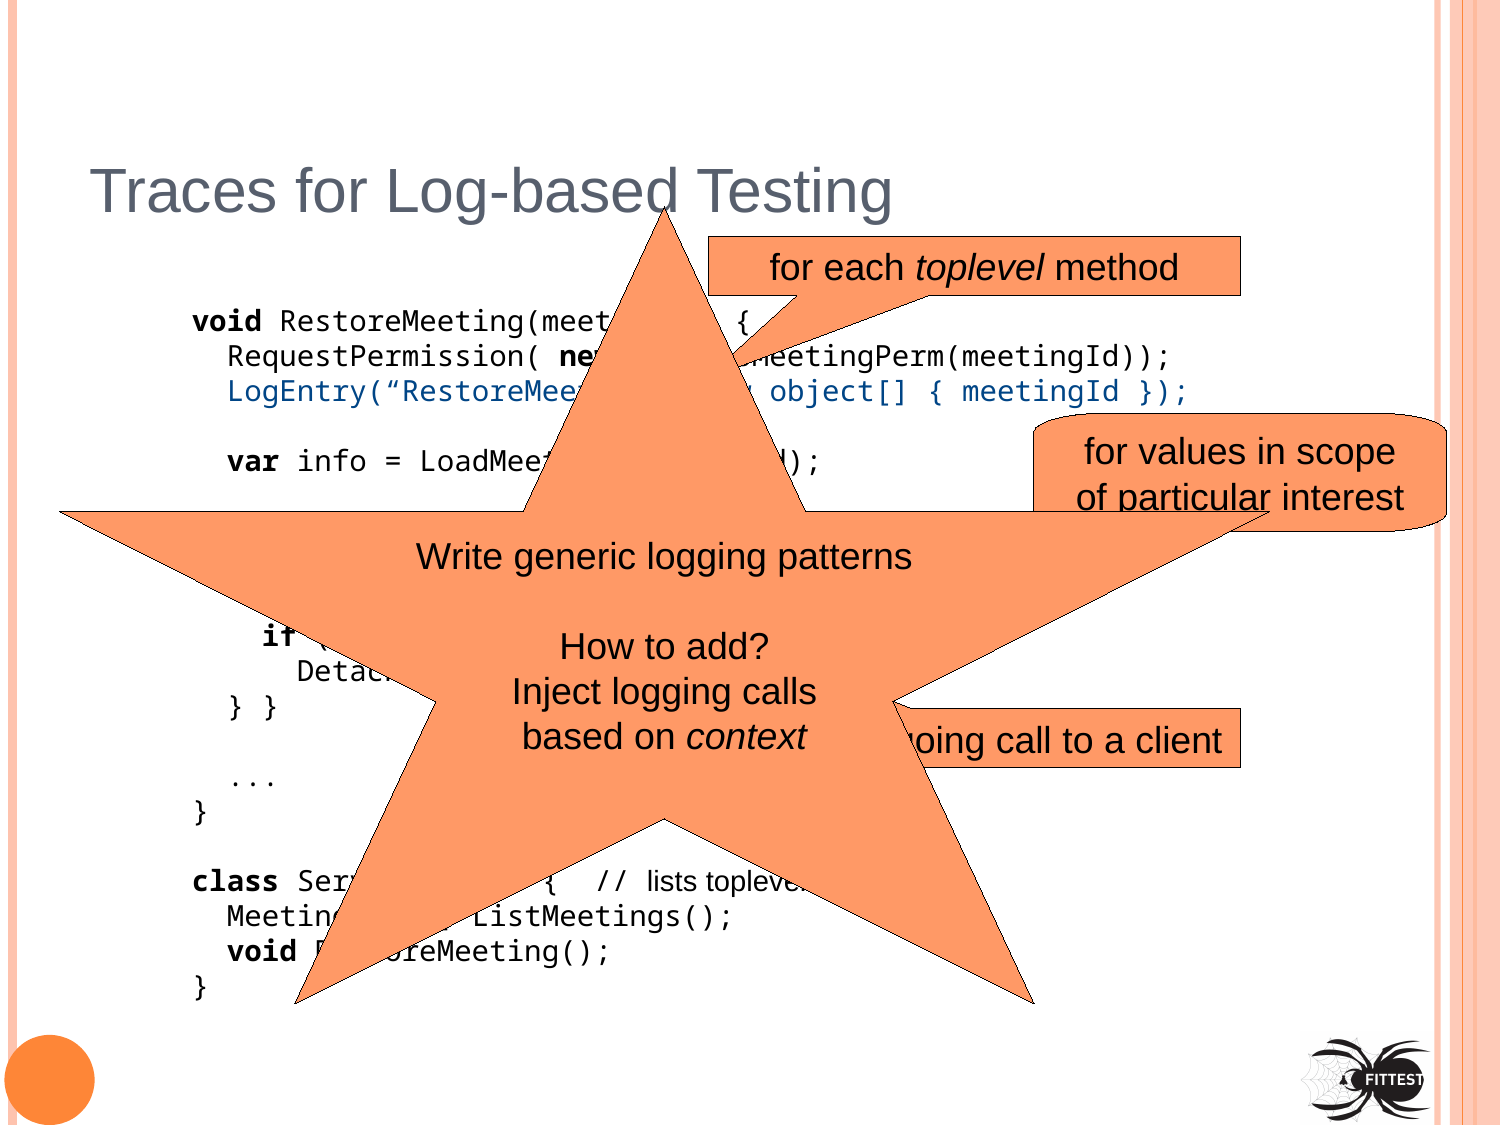

# Traces for Log-based Testing
Write generic logging patterns
How to add?
Inject logging calls
based on context
for each toplevel method
void RestoreMeeting(meetingId) {
 RequestPermission( new AccessMeetingPerm(meetingId));
 LogEntry(“RestoreMeeting”, new object[] { meetingId });
 var info = LoadMeeting(meetingId);
 foreach (var client in info.clients) {
 LogInvokeOnClient(“InviteClient” , client, info);
 var accepted = InviteClient(client, info);
 if (!accepted) {
 DetachClient(info, client);
 } }
 ...
}
class ServerSession { // lists toplevel methods
 MeetingInfo[] ListMeetings();
 void RestoreMeeting();
}
for values in scope
of particular interest
for each outgoing call to a client